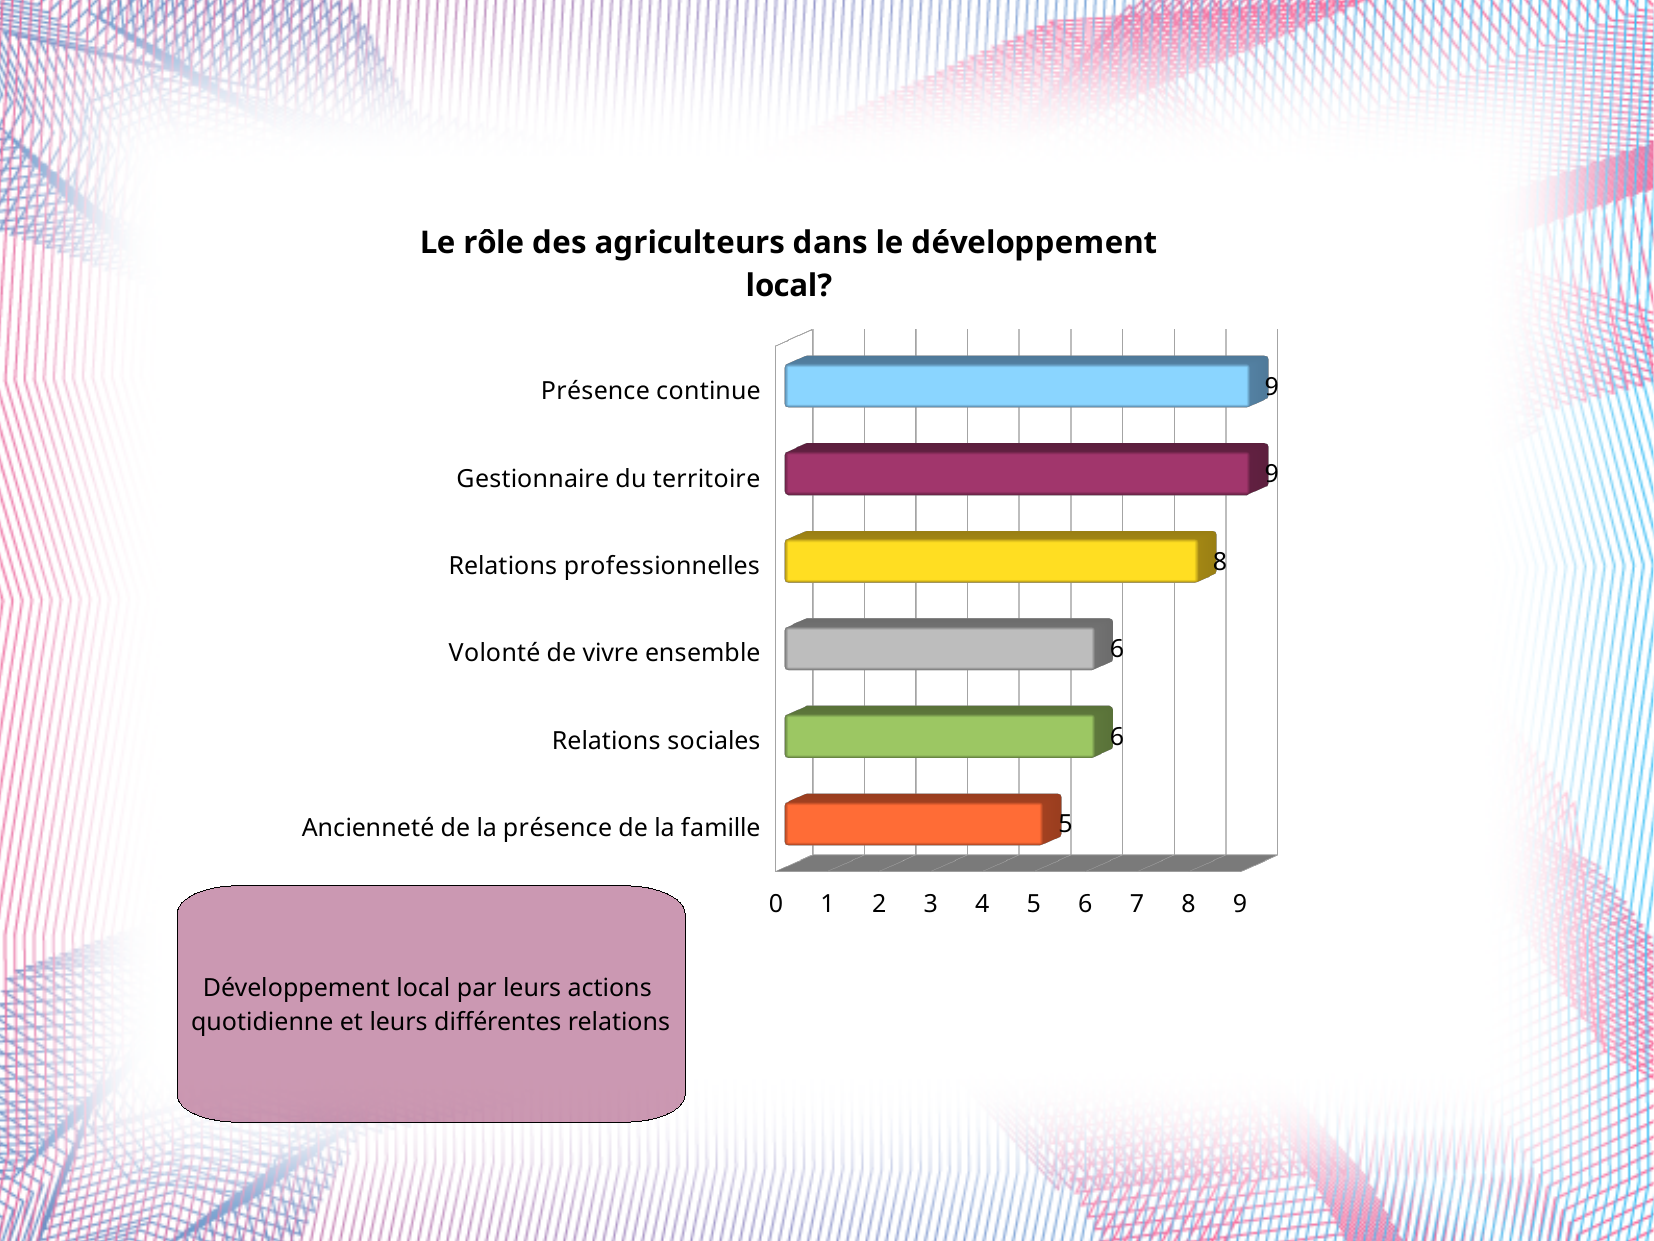

[unsupported chart]
Développement local par leurs actions
quotidienne et leurs différentes relations